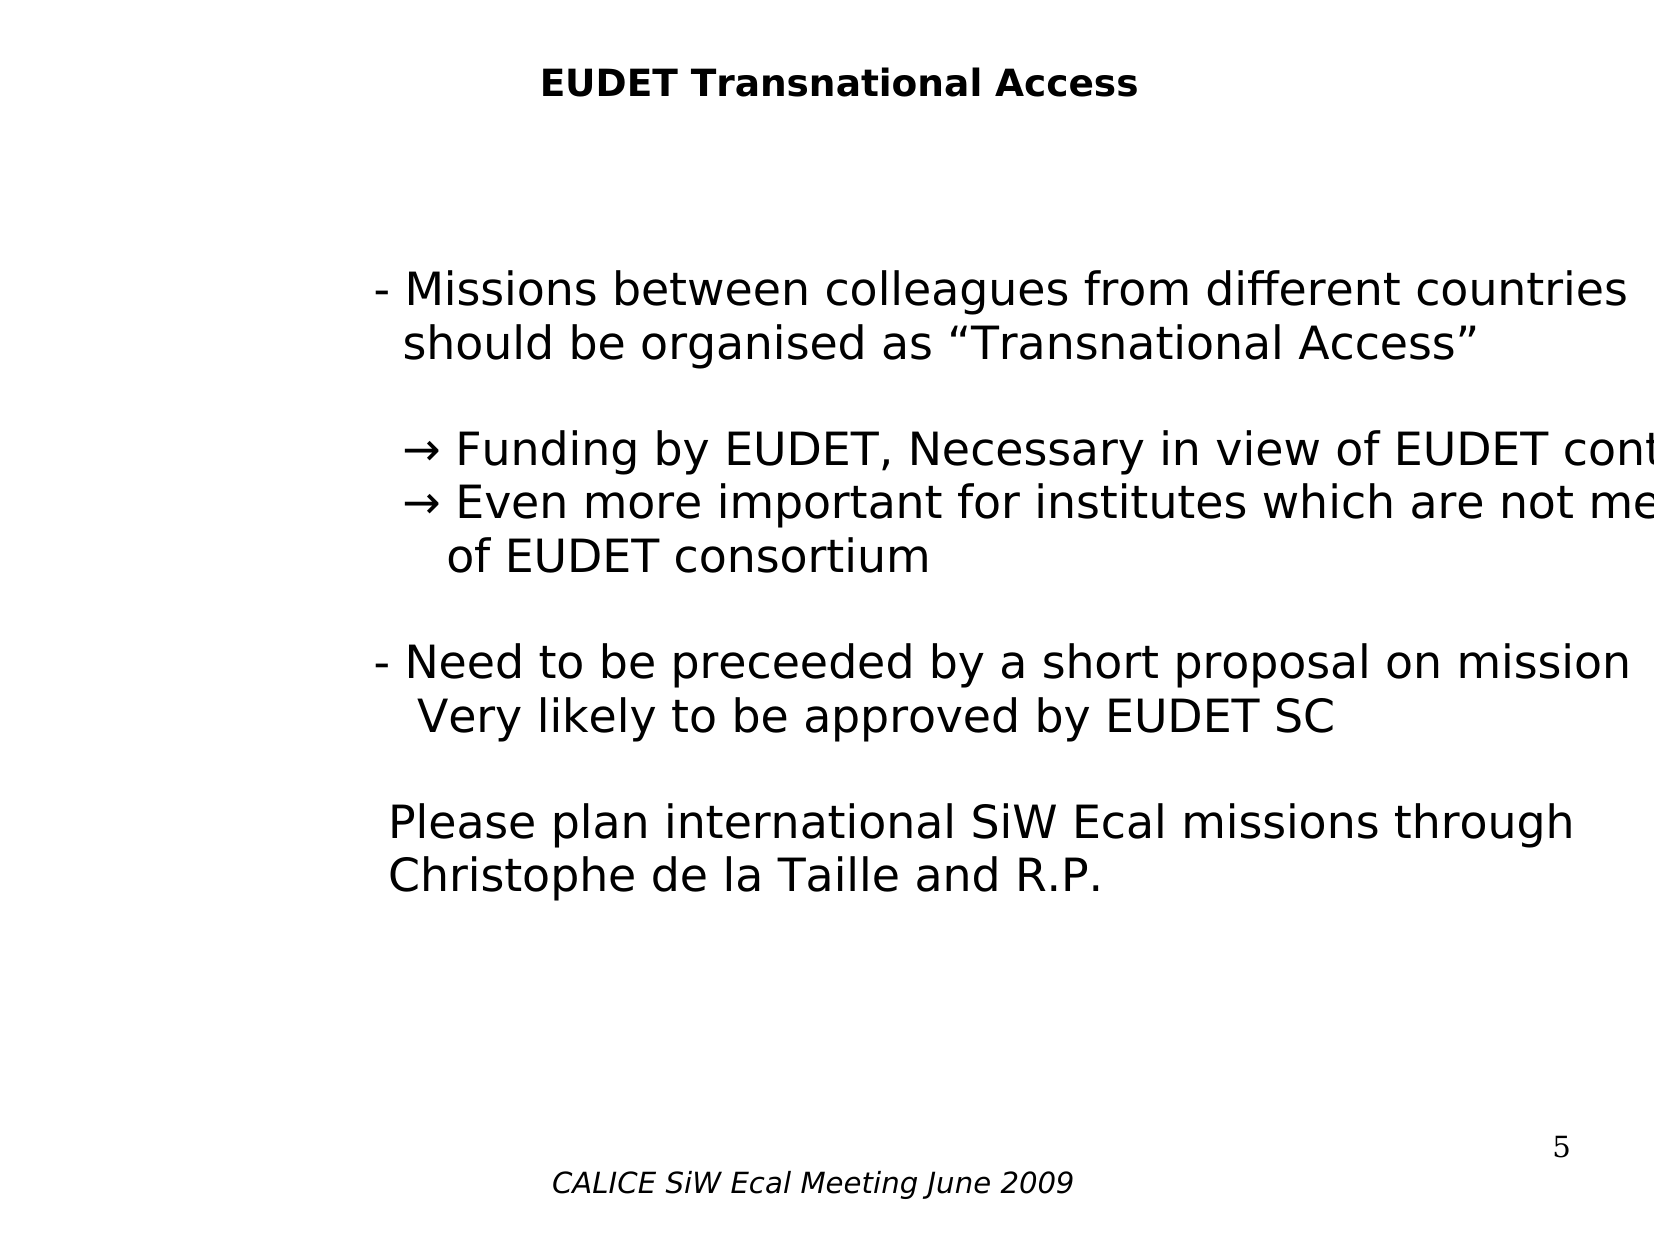

EUDET Transnational Access
- Missions between colleagues from different countries
 should be organised as “Transnational Access”
 → Funding by EUDET, Necessary in view of EUDET contract
 → Even more important for institutes which are not member
 of EUDET consortium
- Need to be preceeded by a short proposal on mission
 Very likely to be approved by EUDET SC
 Please plan international SiW Ecal missions through
 Christophe de la Taille and R.P.
5